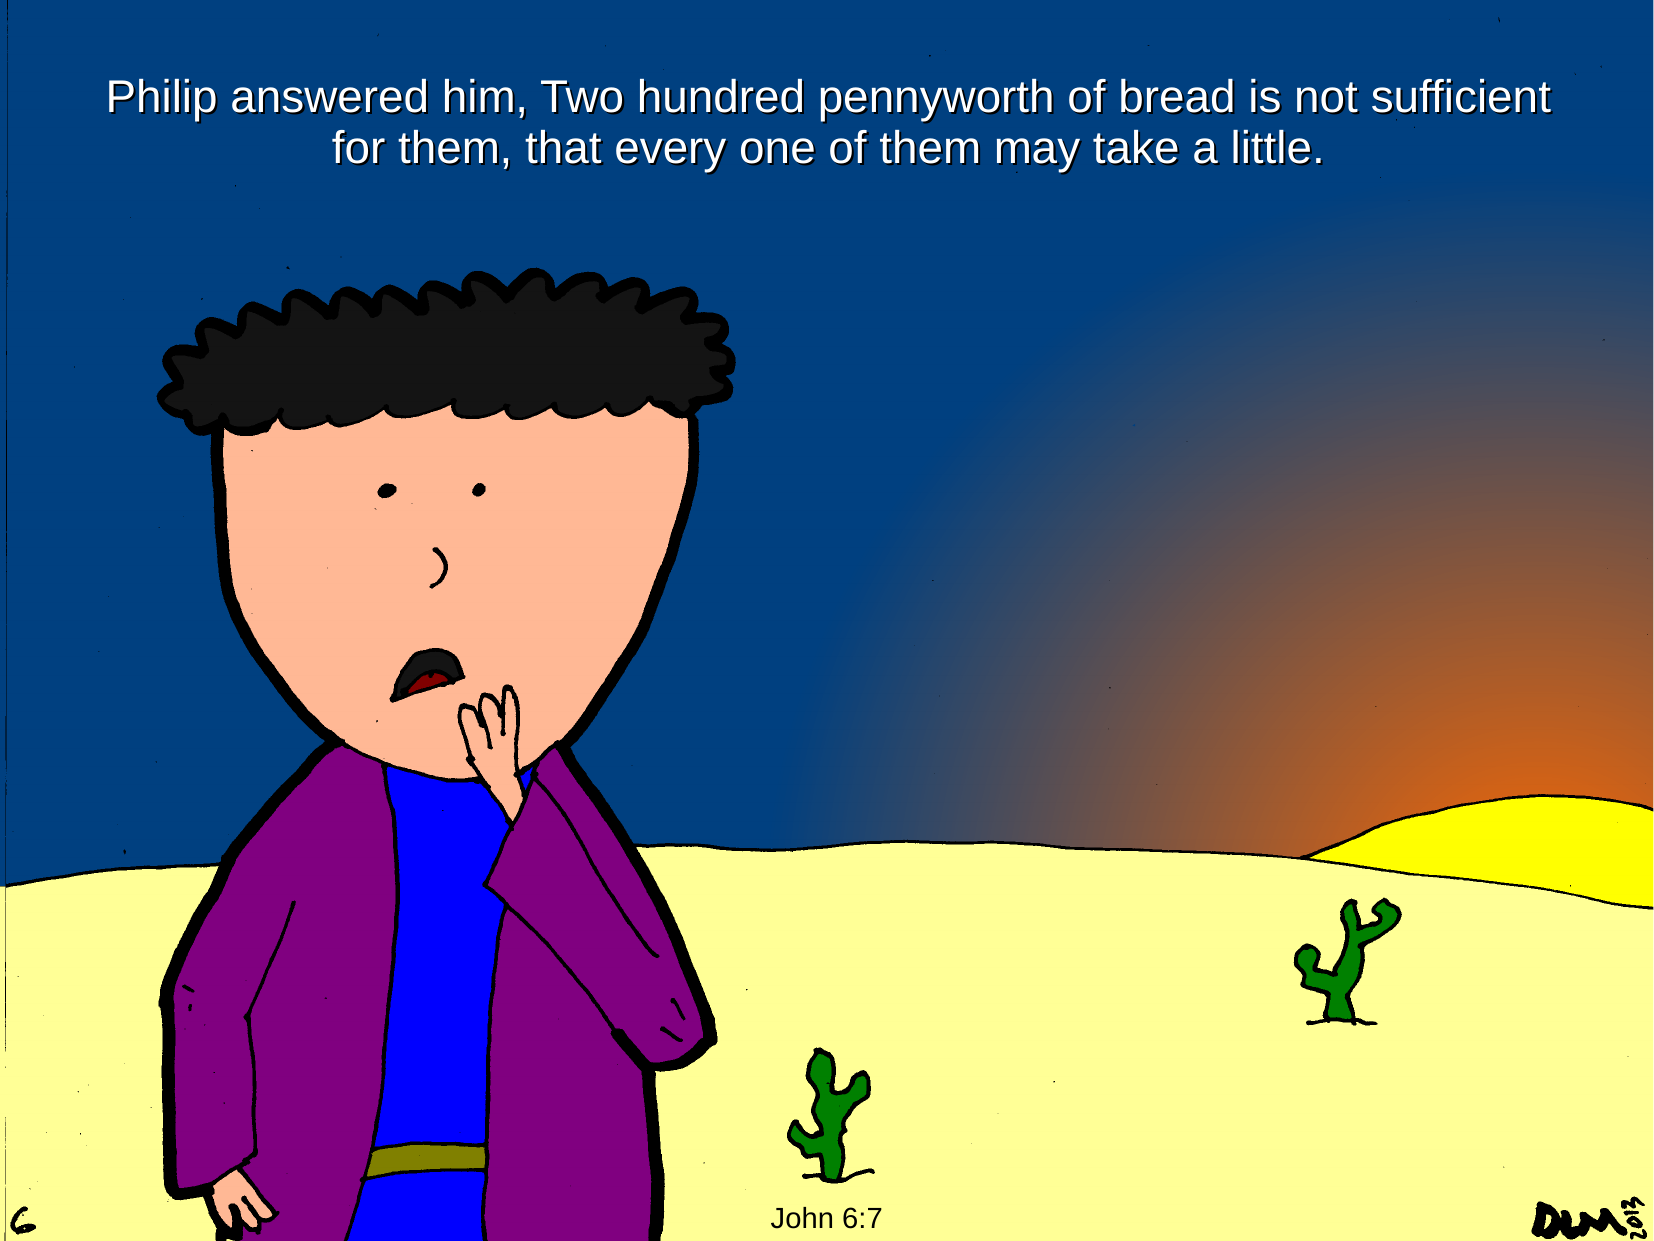

Philip answered him, Two hundred pennyworth of bread is not sufficient for them, that every one of them may take a little.
John 6:7